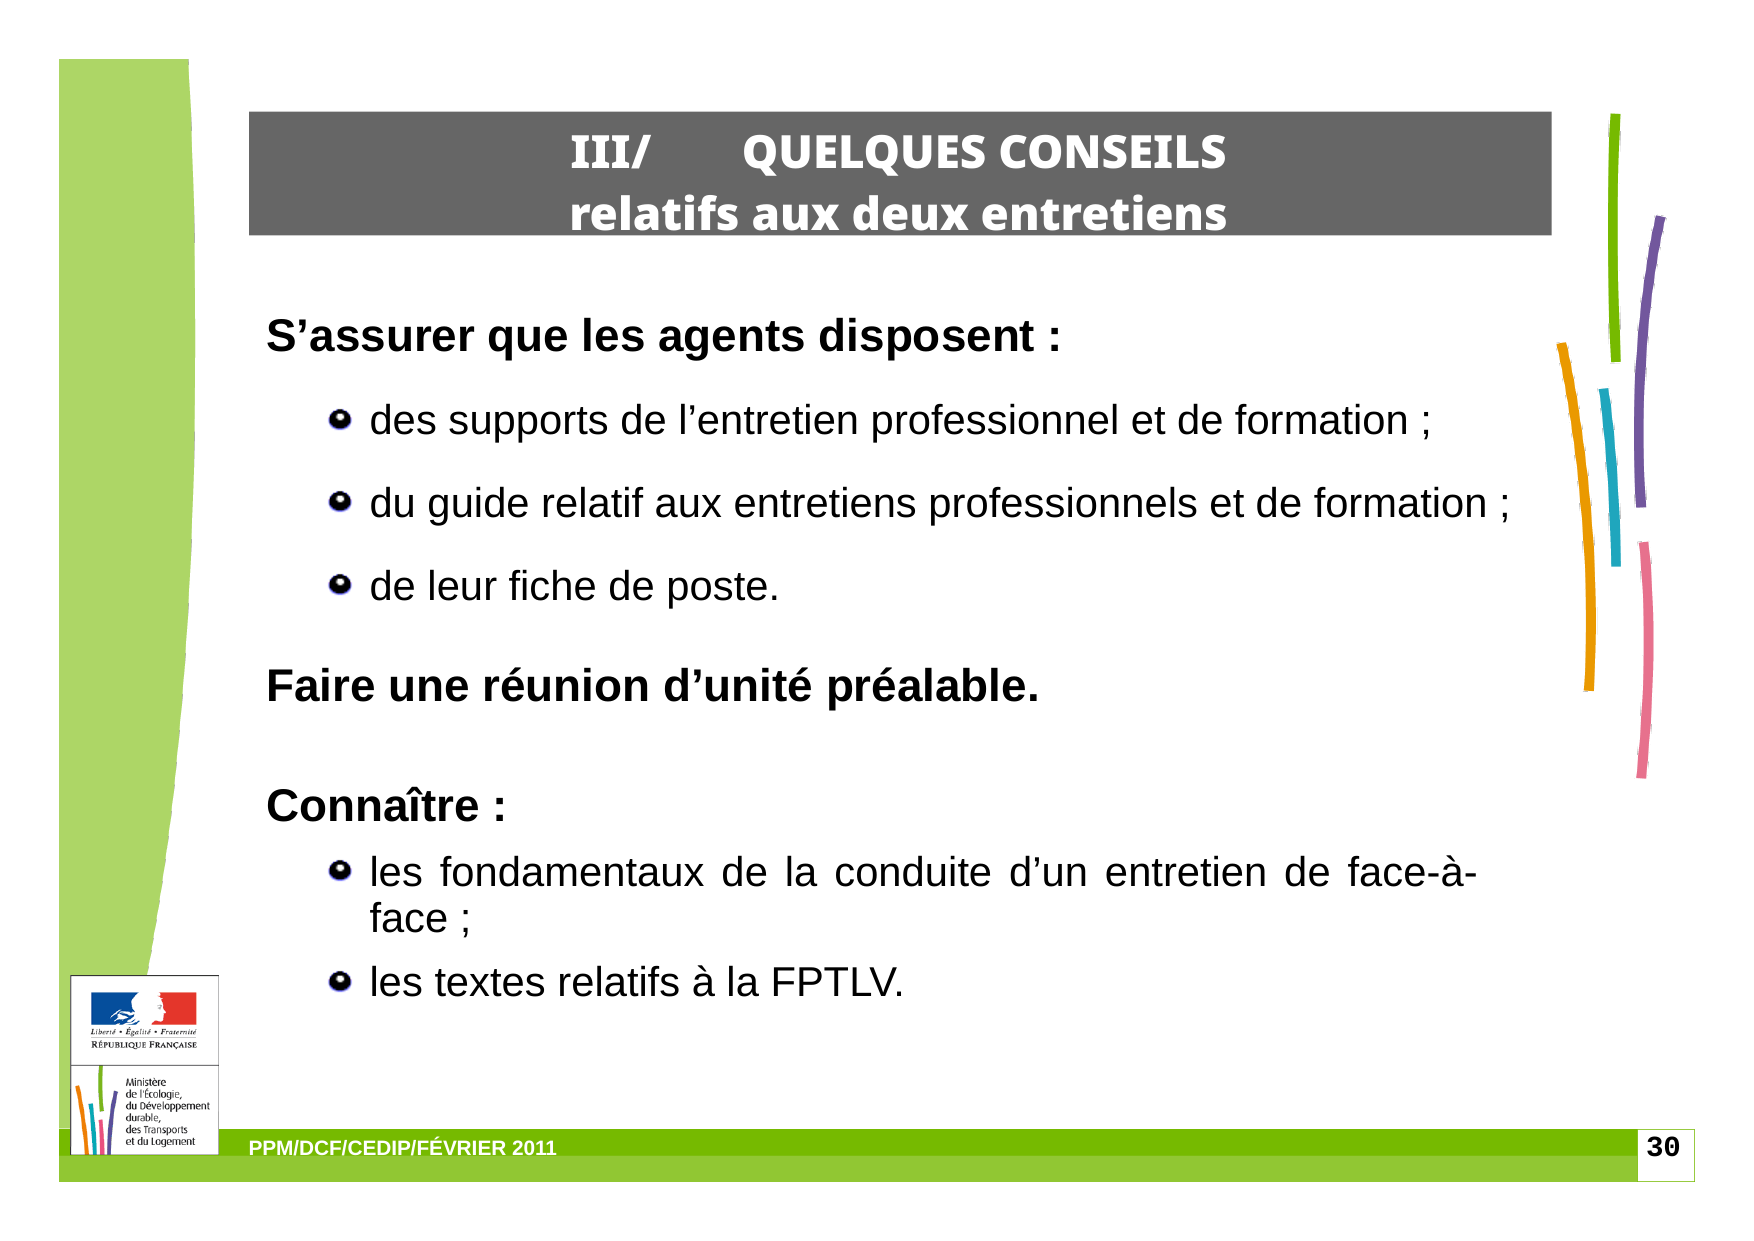

III/	 QUELQUES CONSEILS
relatifs aux deux entretiens
S’assurer que les agents disposent :
des supports de l’entretien professionnel et de formation ;
du guide relatif aux entretiens professionnels et de formation ;
de leur fiche de poste.
Faire une réunion d’unité préalable.
Connaître :
les fondamentaux de la conduite d’un entretien de face-à-face ;
les textes relatifs à la FPTLV.
PPM/DCF/CEDIP/FÉVRIER 2011
30